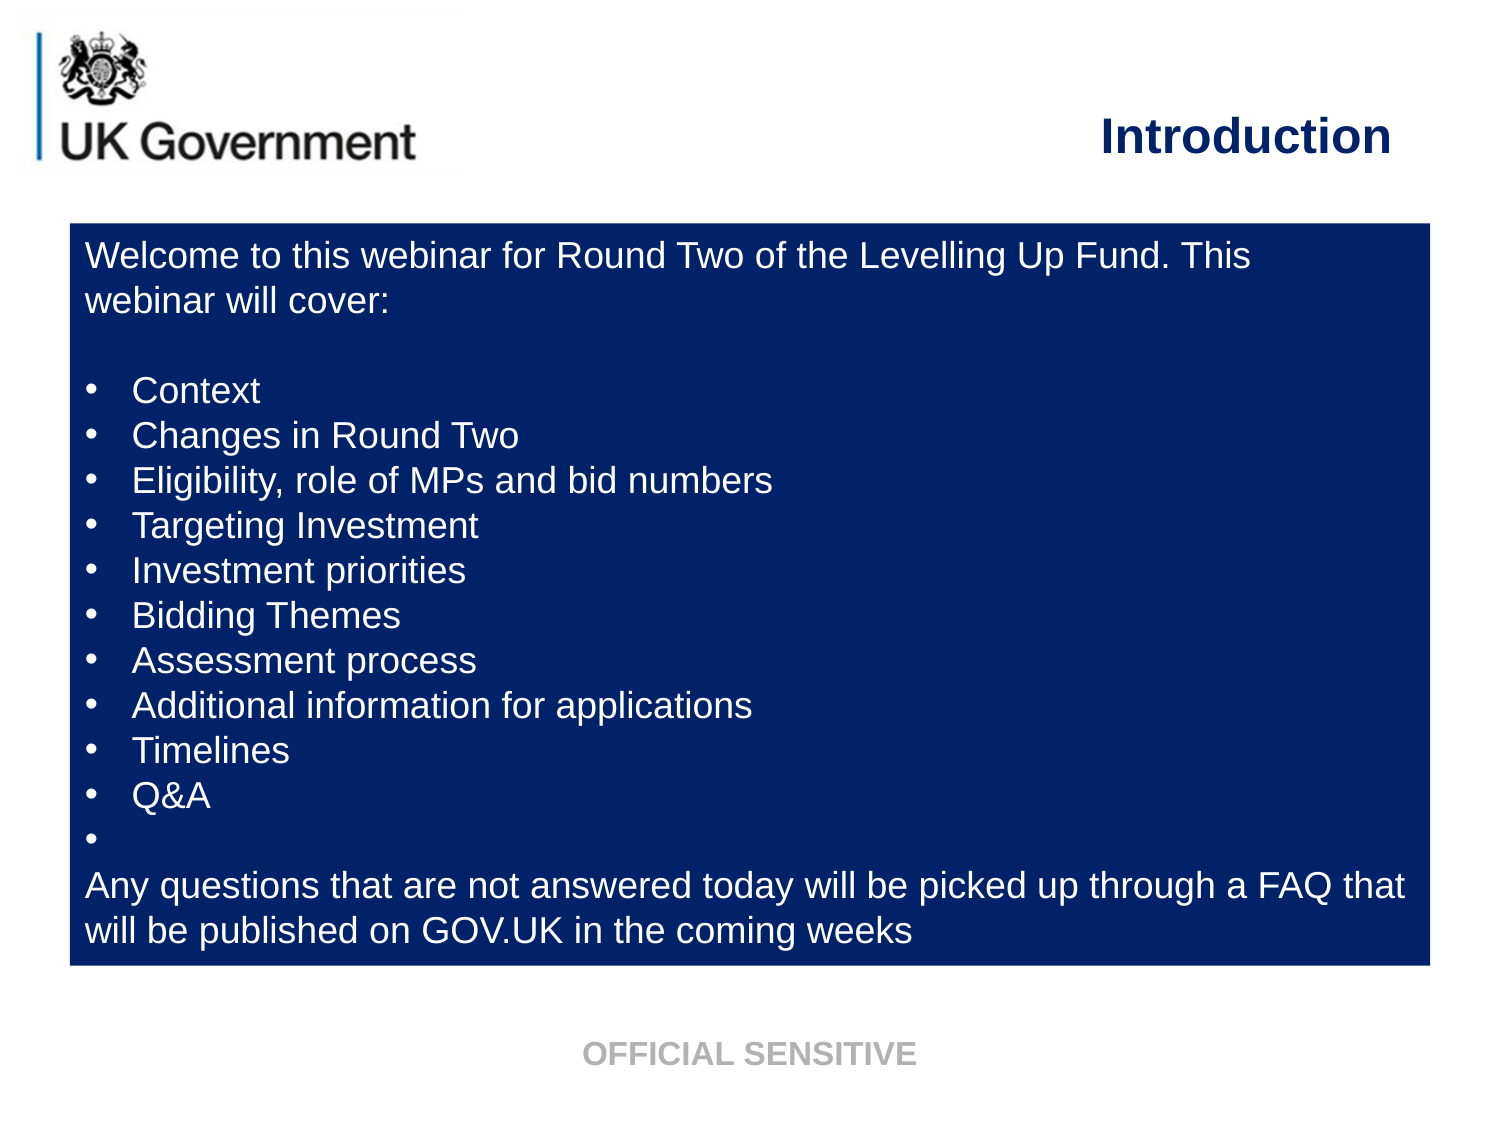

# Introduction
Welcome to this webinar for Round Two of the Levelling Up Fund. This webinar will cover:
Context
Changes in Round Two
Eligibility, role of MPs and bid numbers
Targeting Investment
Investment priorities
Bidding Themes
Assessment process
Additional information for applications
Timelines
Q&A
Any questions that are not answered today will be picked up through a FAQ that will be published on GOV.UK in the coming weeks